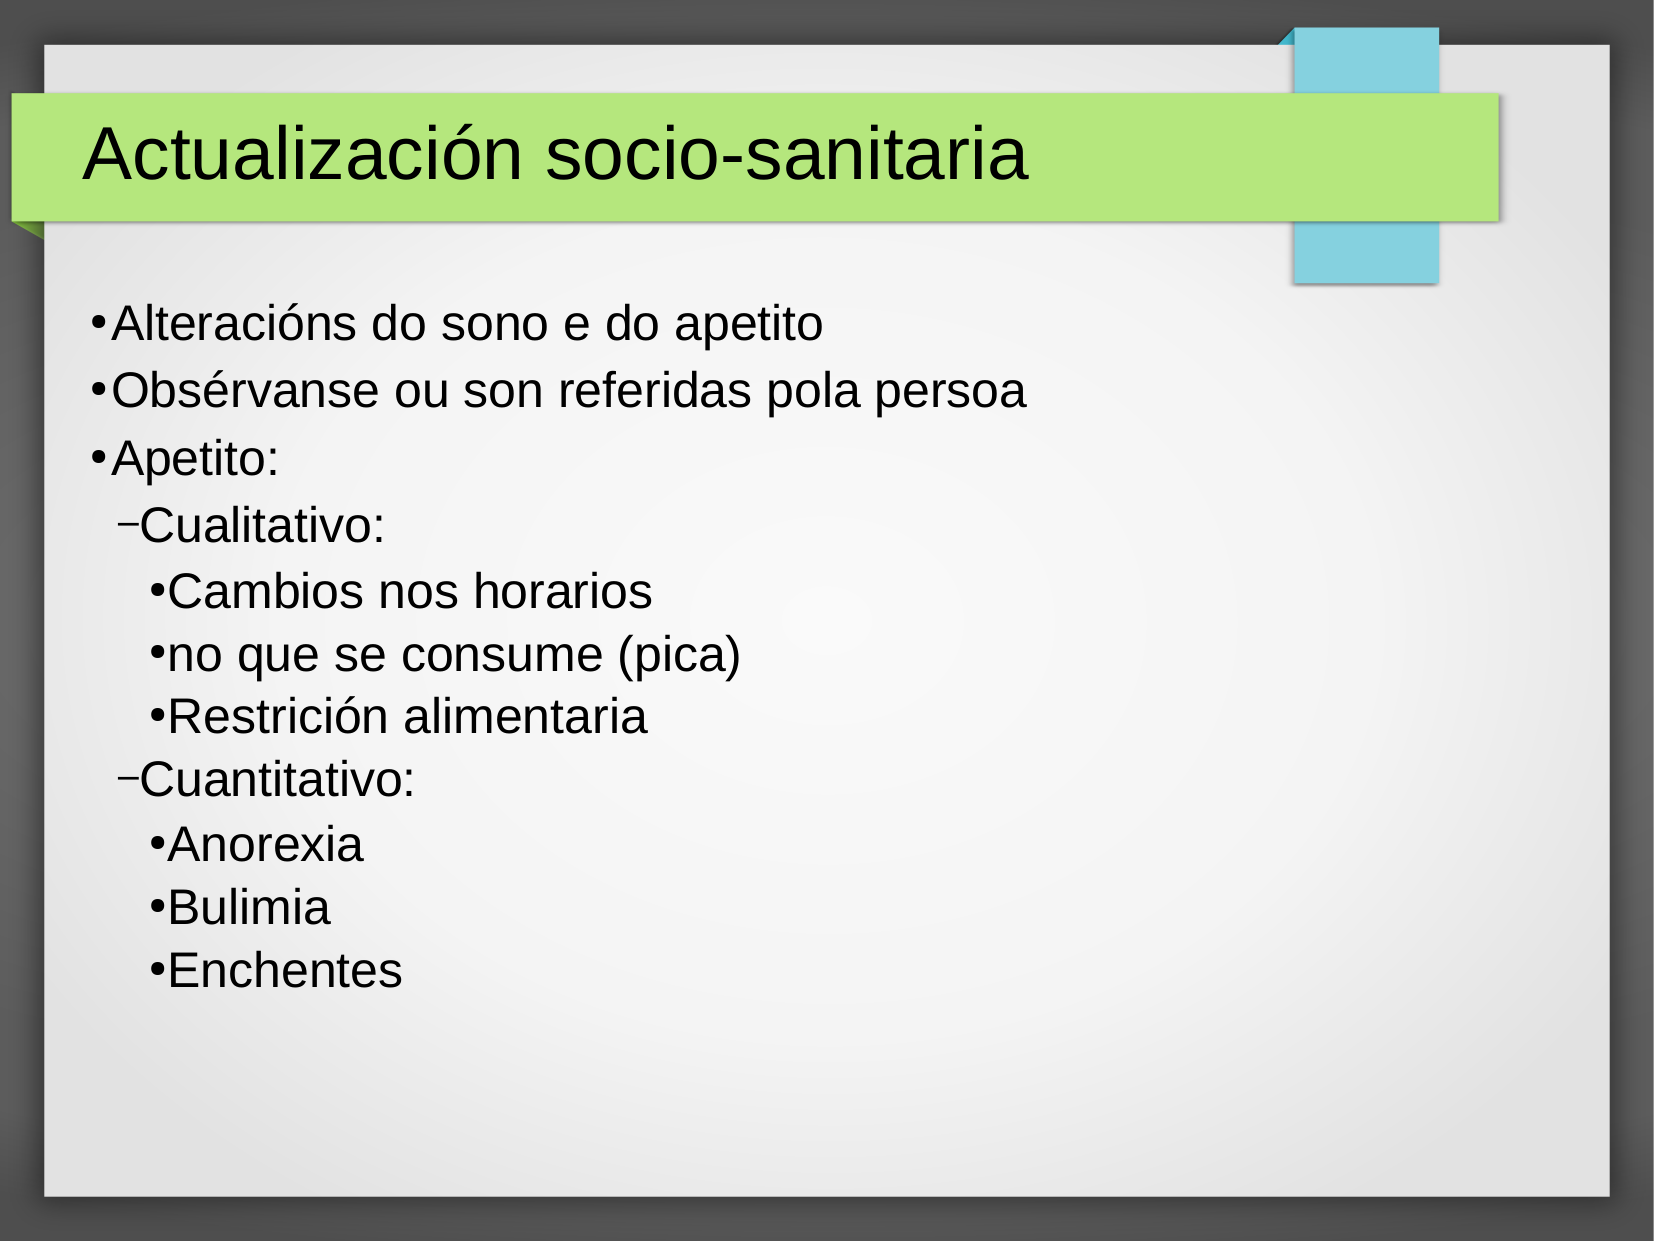

# Actualización socio-sanitaria
Alteracións do sono e do apetito
Obsérvanse ou son referidas pola persoa
Apetito:
Cualitativo:
Cambios nos horarios
no que se consume (pica)
Restrición alimentaria
Cuantitativo:
Anorexia
Bulimia
Enchentes